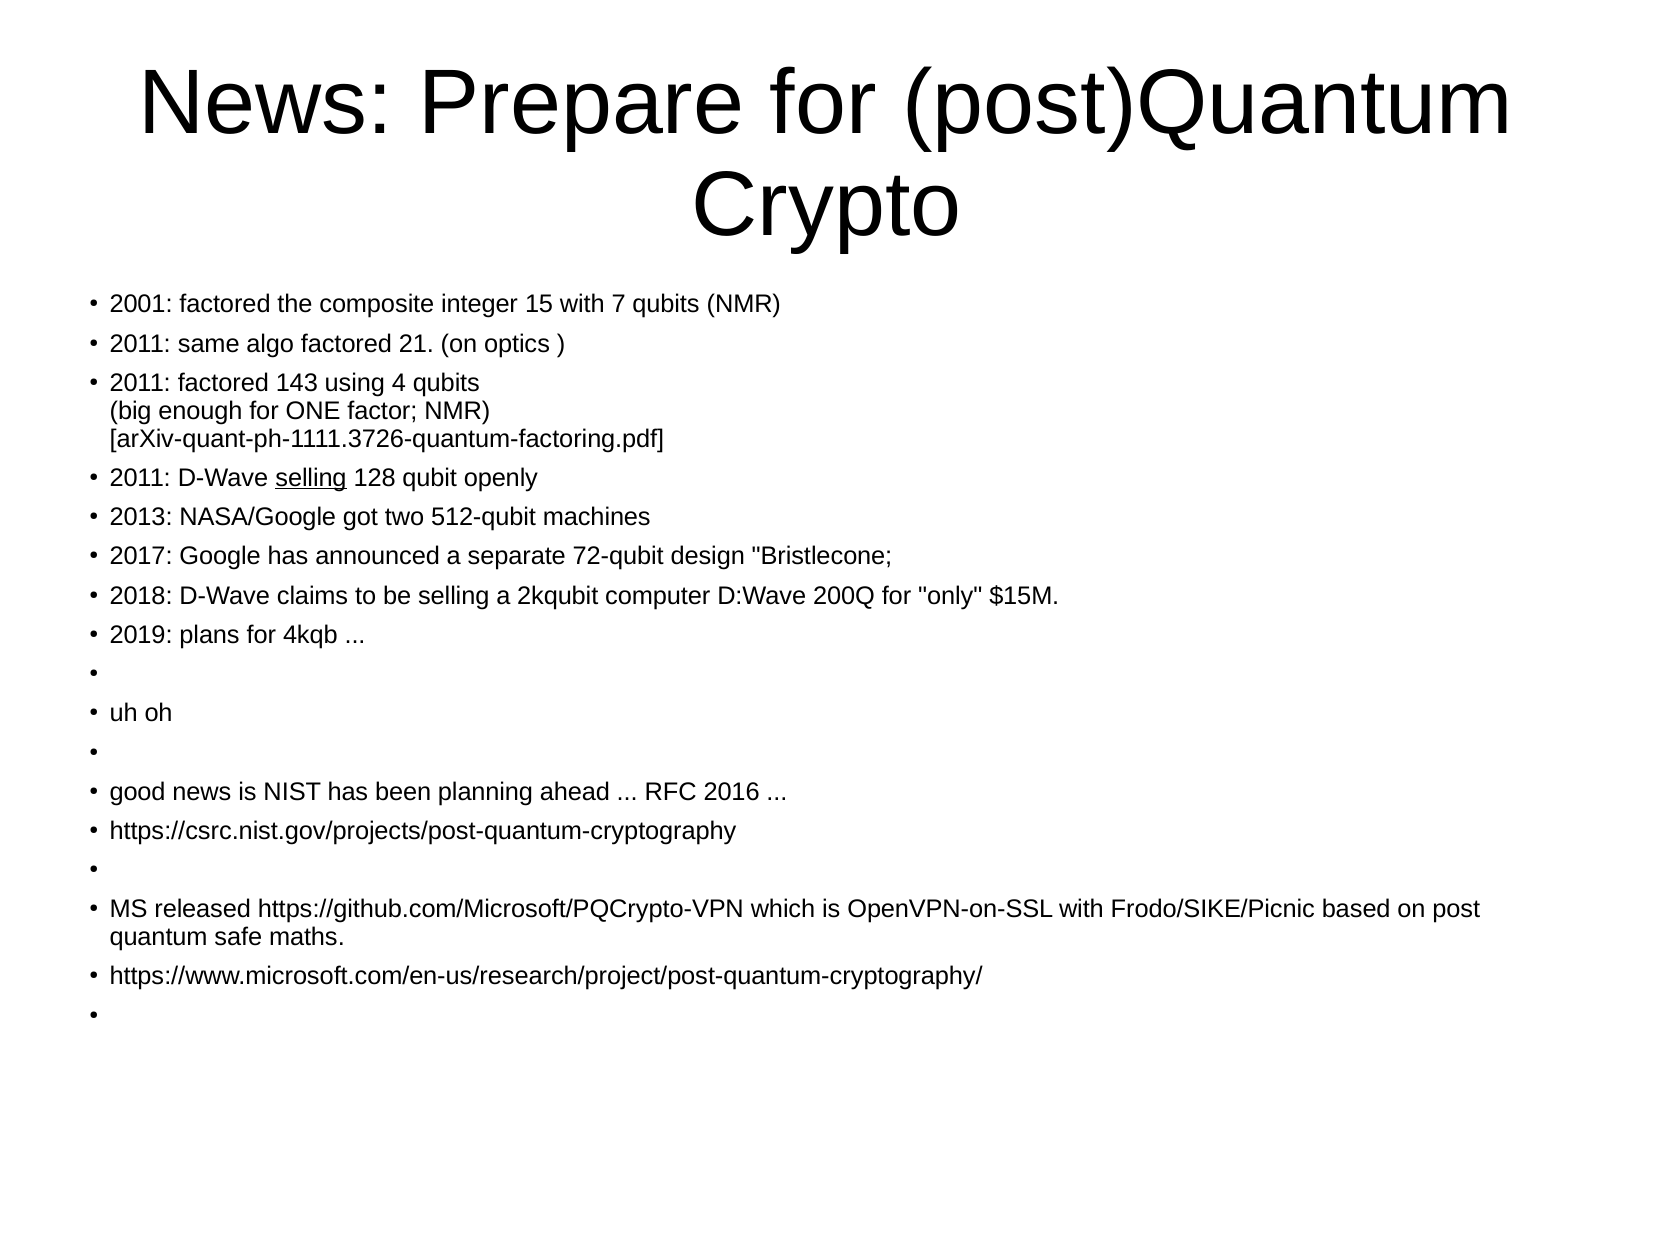

# News: Prepare for (post)Quantum Crypto
2001: factored the composite integer 15 with 7 qubits (NMR)
2011: same algo factored 21. (on optics )
2011: factored 143 using 4 qubits
(big enough for ONE factor; NMR)
[arXiv-quant-ph-1111.3726-quantum-factoring.pdf]
2011: D-Wave selling 128 qubit openly
2013: NASA/Google got two 512-qubit machines
2017: Google has announced a separate 72-qubit design "Bristlecone;
2018: D-Wave claims to be selling a 2kqubit computer D:Wave 200Q for "only" $15M.
2019: plans for 4kqb ...
uh oh
good news is NIST has been planning ahead ... RFC 2016 ...
https://csrc.nist.gov/projects/post-quantum-cryptography
MS released https://github.com/Microsoft/PQCrypto-VPN which is OpenVPN-on-SSL with Frodo/SIKE/Picnic based on post quantum safe maths.
https://www.microsoft.com/en-us/research/project/post-quantum-cryptography/